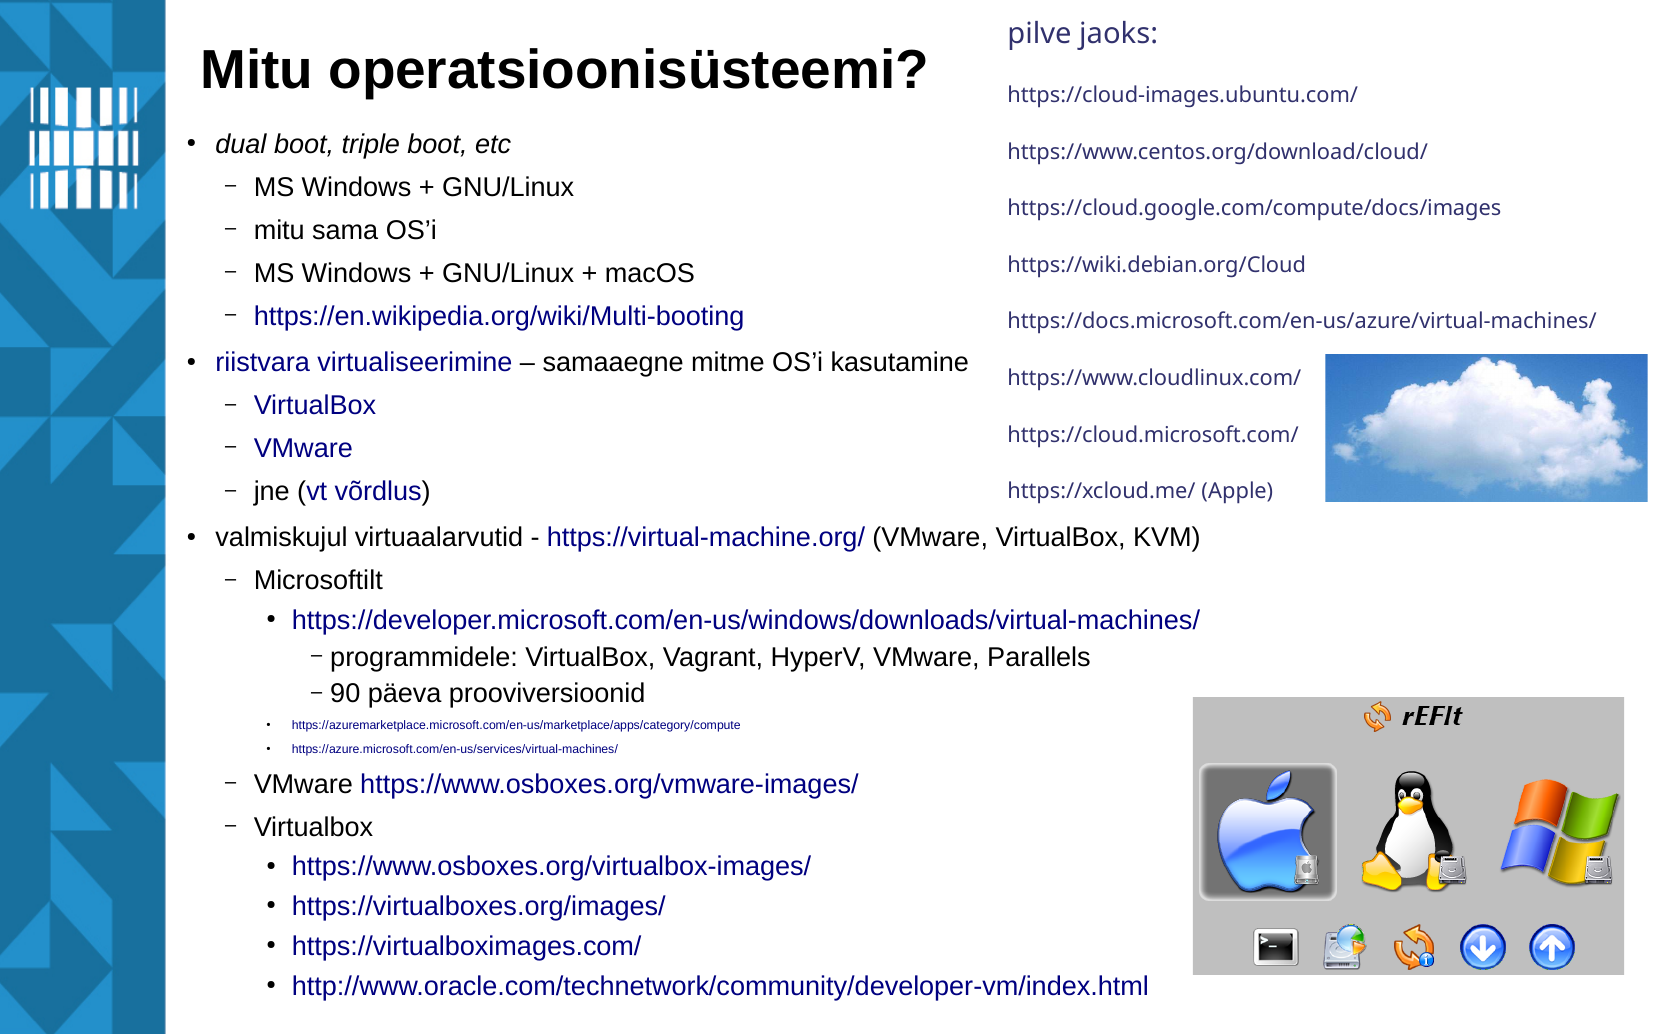

pilve jaoks:
https://cloud-images.ubuntu.com/
https://www.centos.org/download/cloud/
https://cloud.google.com/compute/docs/images
https://wiki.debian.org/Cloud
https://docs.microsoft.com/en-us/azure/virtual-machines/
https://www.cloudlinux.com/
https://cloud.microsoft.com/
https://xcloud.me/ (Apple)
# Mitu operatsioonisüsteemi?
dual boot, triple boot, etc
MS Windows + GNU/Linux
mitu sama OS’i
MS Windows + GNU/Linux + macOS
https://en.wikipedia.org/wiki/Multi-booting
riistvara virtualiseerimine – samaaegne mitme OS’i kasutamine
VirtualBox
VMware
jne (vt võrdlus)
valmiskujul virtuaalarvutid - https://virtual-machine.org/ (VMware, VirtualBox, KVM)
Microsoftilt
https://developer.microsoft.com/en-us/windows/downloads/virtual-machines/
programmidele: VirtualBox, Vagrant, HyperV, VMware, Parallels
90 päeva prooviversioonid
https://azuremarketplace.microsoft.com/en-us/marketplace/apps/category/compute
https://azure.microsoft.com/en-us/services/virtual-machines/
VMware https://www.osboxes.org/vmware-images/
Virtualbox
https://www.osboxes.org/virtualbox-images/
https://virtualboxes.org/images/
https://virtualboximages.com/
http://www.oracle.com/technetwork/community/developer-vm/index.html